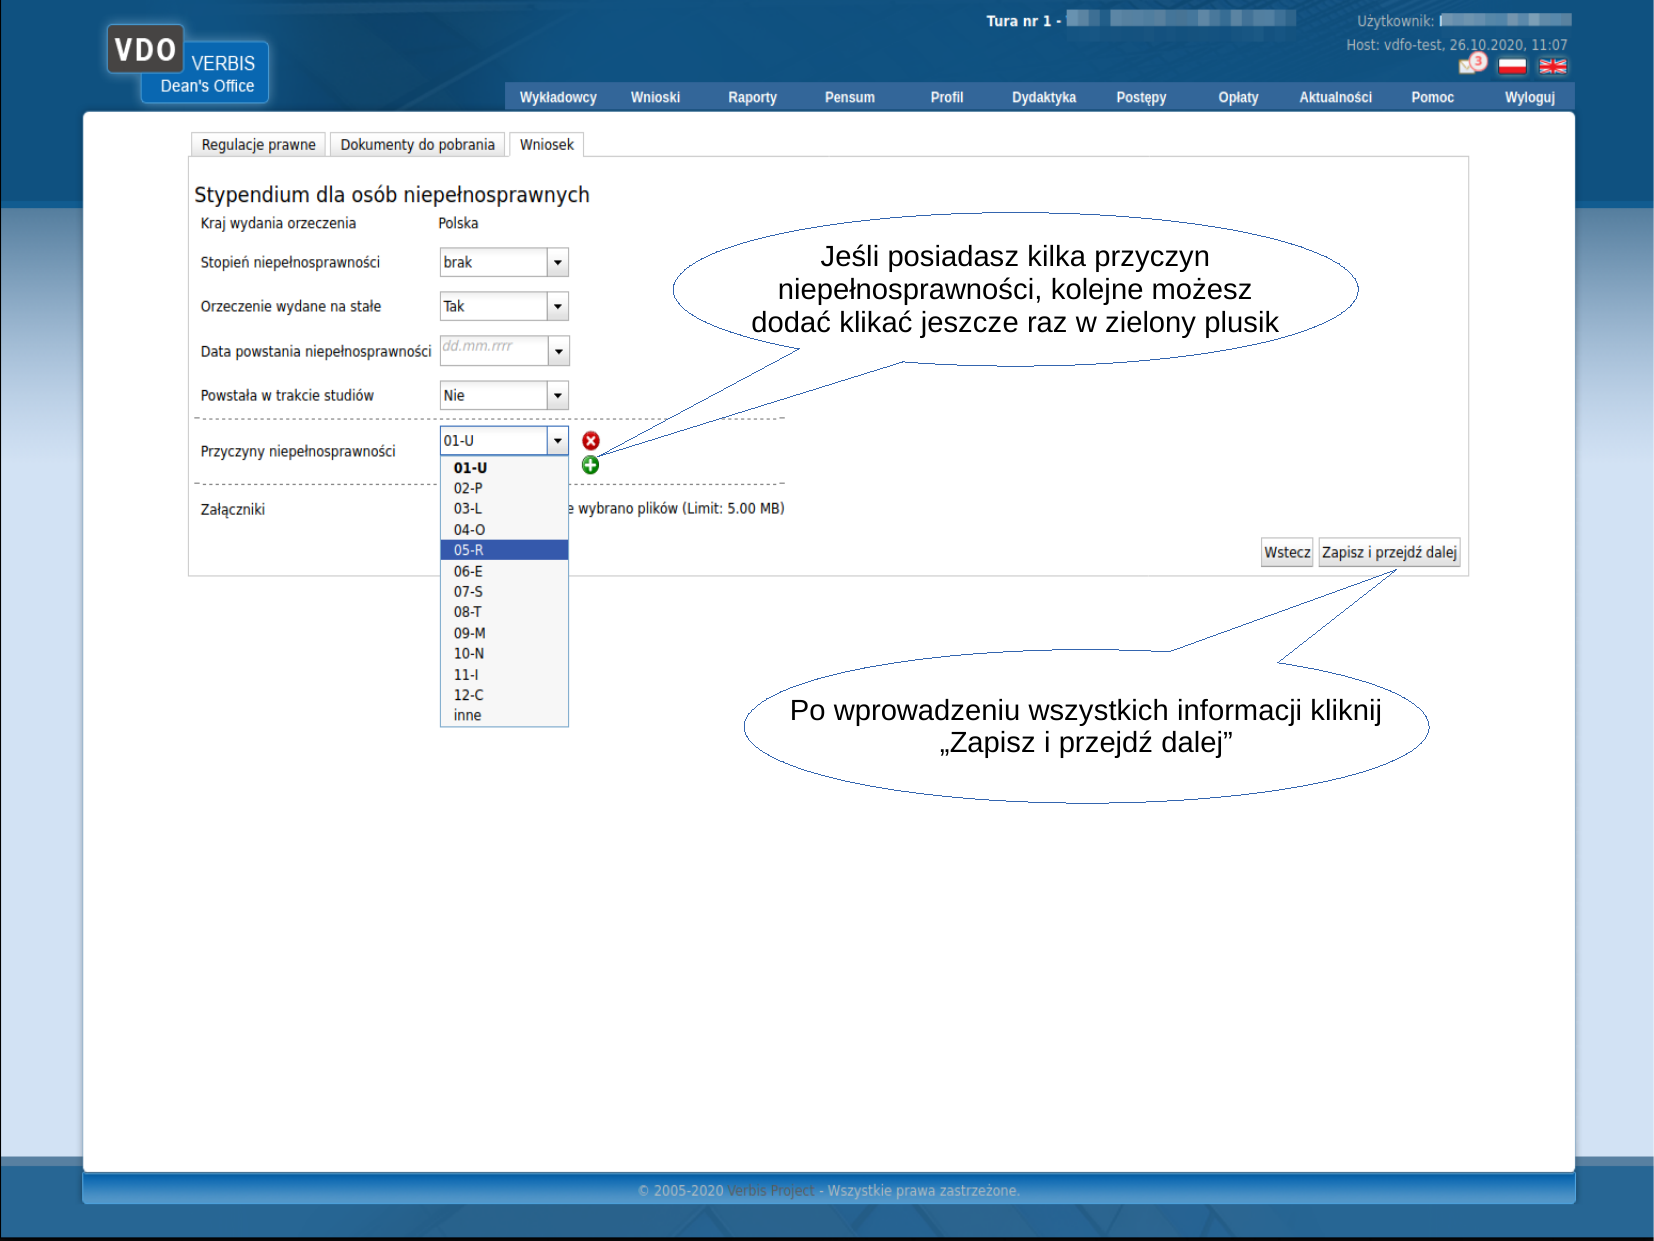

Jeśli posiadasz kilka przyczyn
niepełnosprawności, kolejne możesz
dodać klikać jeszcze raz w zielony plusik
Po wprowadzeniu wszystkich informacji kliknij
„Zapisz i przejdź dalej”
© 2020 Verbis - wszystkie prawa zastrzeżone